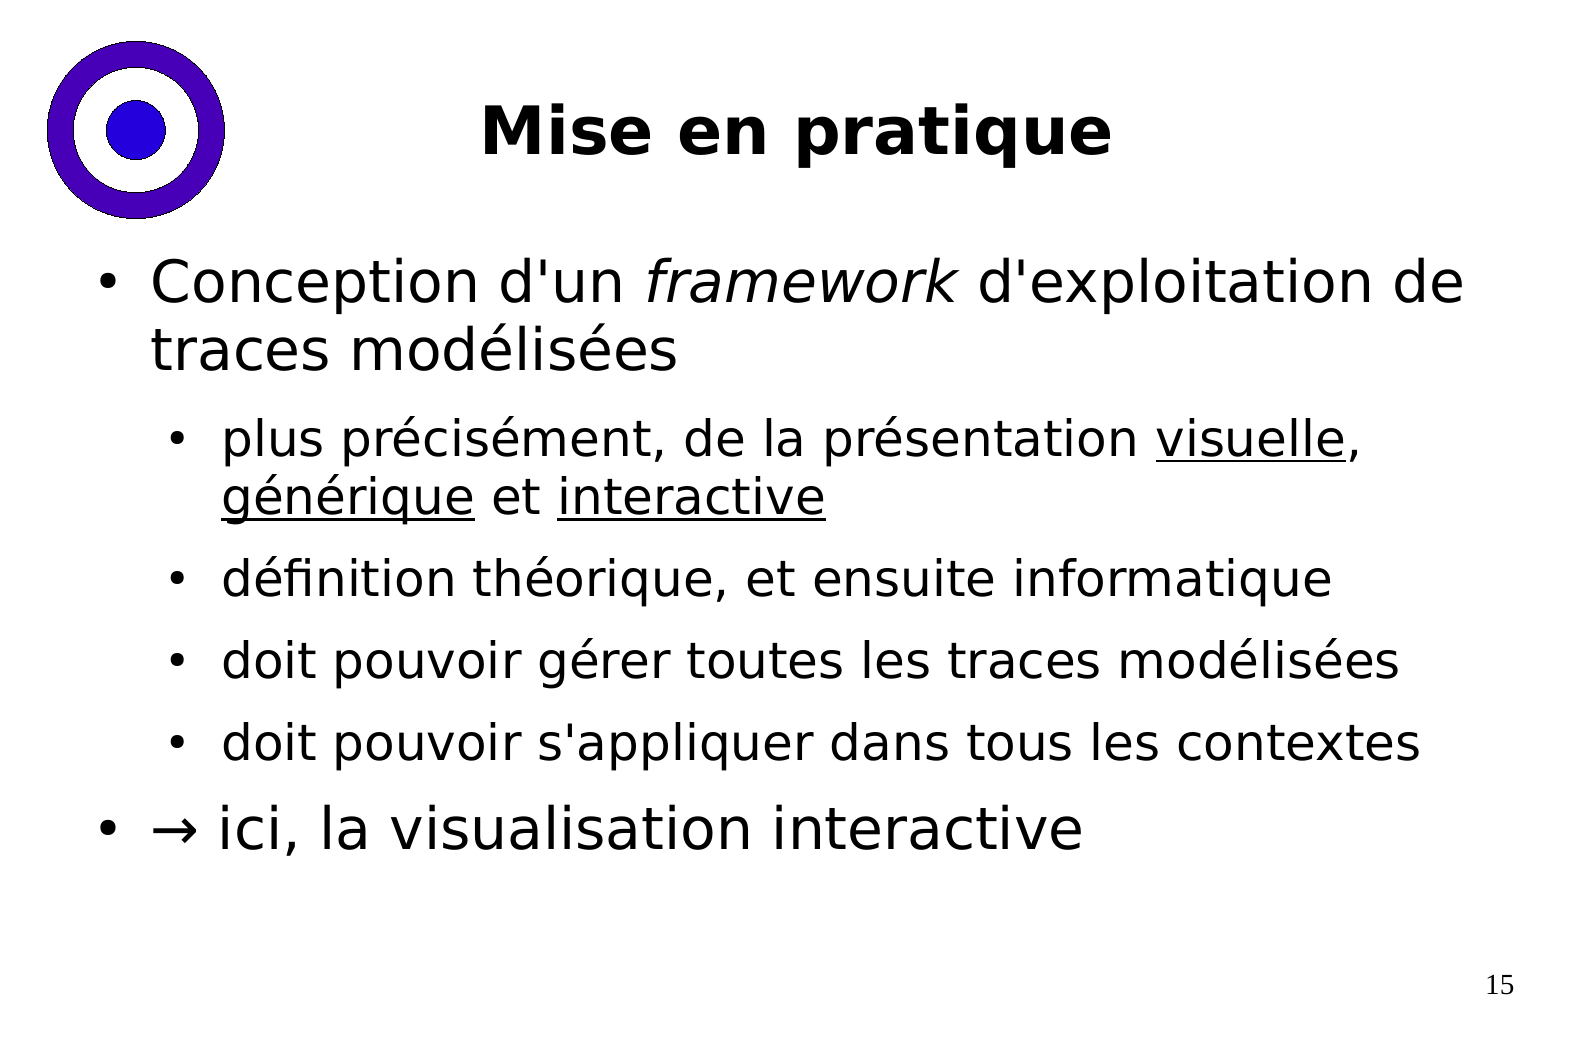

# Mise en pratique
Conception d'un framework d'exploitation de traces modélisées
plus précisément, de la présentation visuelle, générique et interactive
définition théorique, et ensuite informatique
doit pouvoir gérer toutes les traces modélisées
doit pouvoir s'appliquer dans tous les contextes
→ ici, la visualisation interactive
15